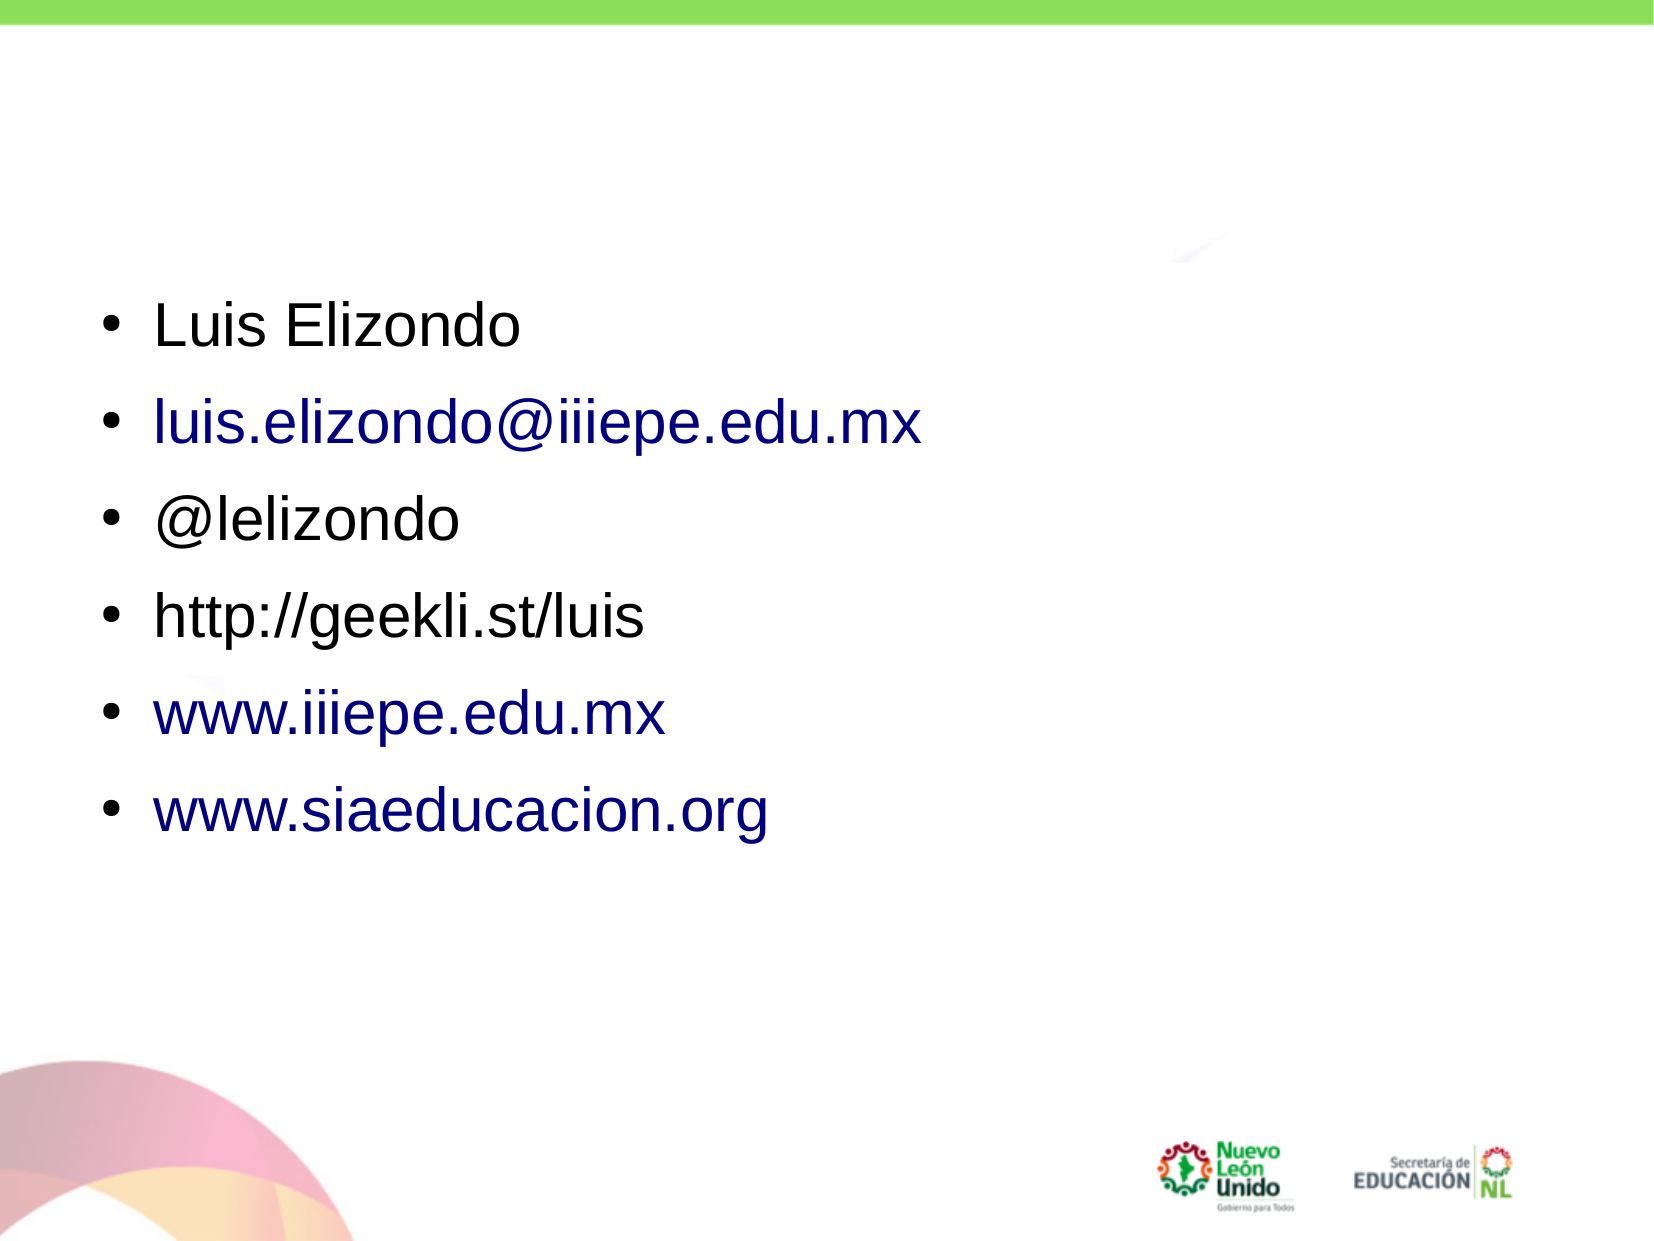

# Luis Elizondo
luis.elizondo@iiiepe.edu.mx
@lelizondo
http://geekli.st/luis
www.iiiepe.edu.mx
www.siaeducacion.org